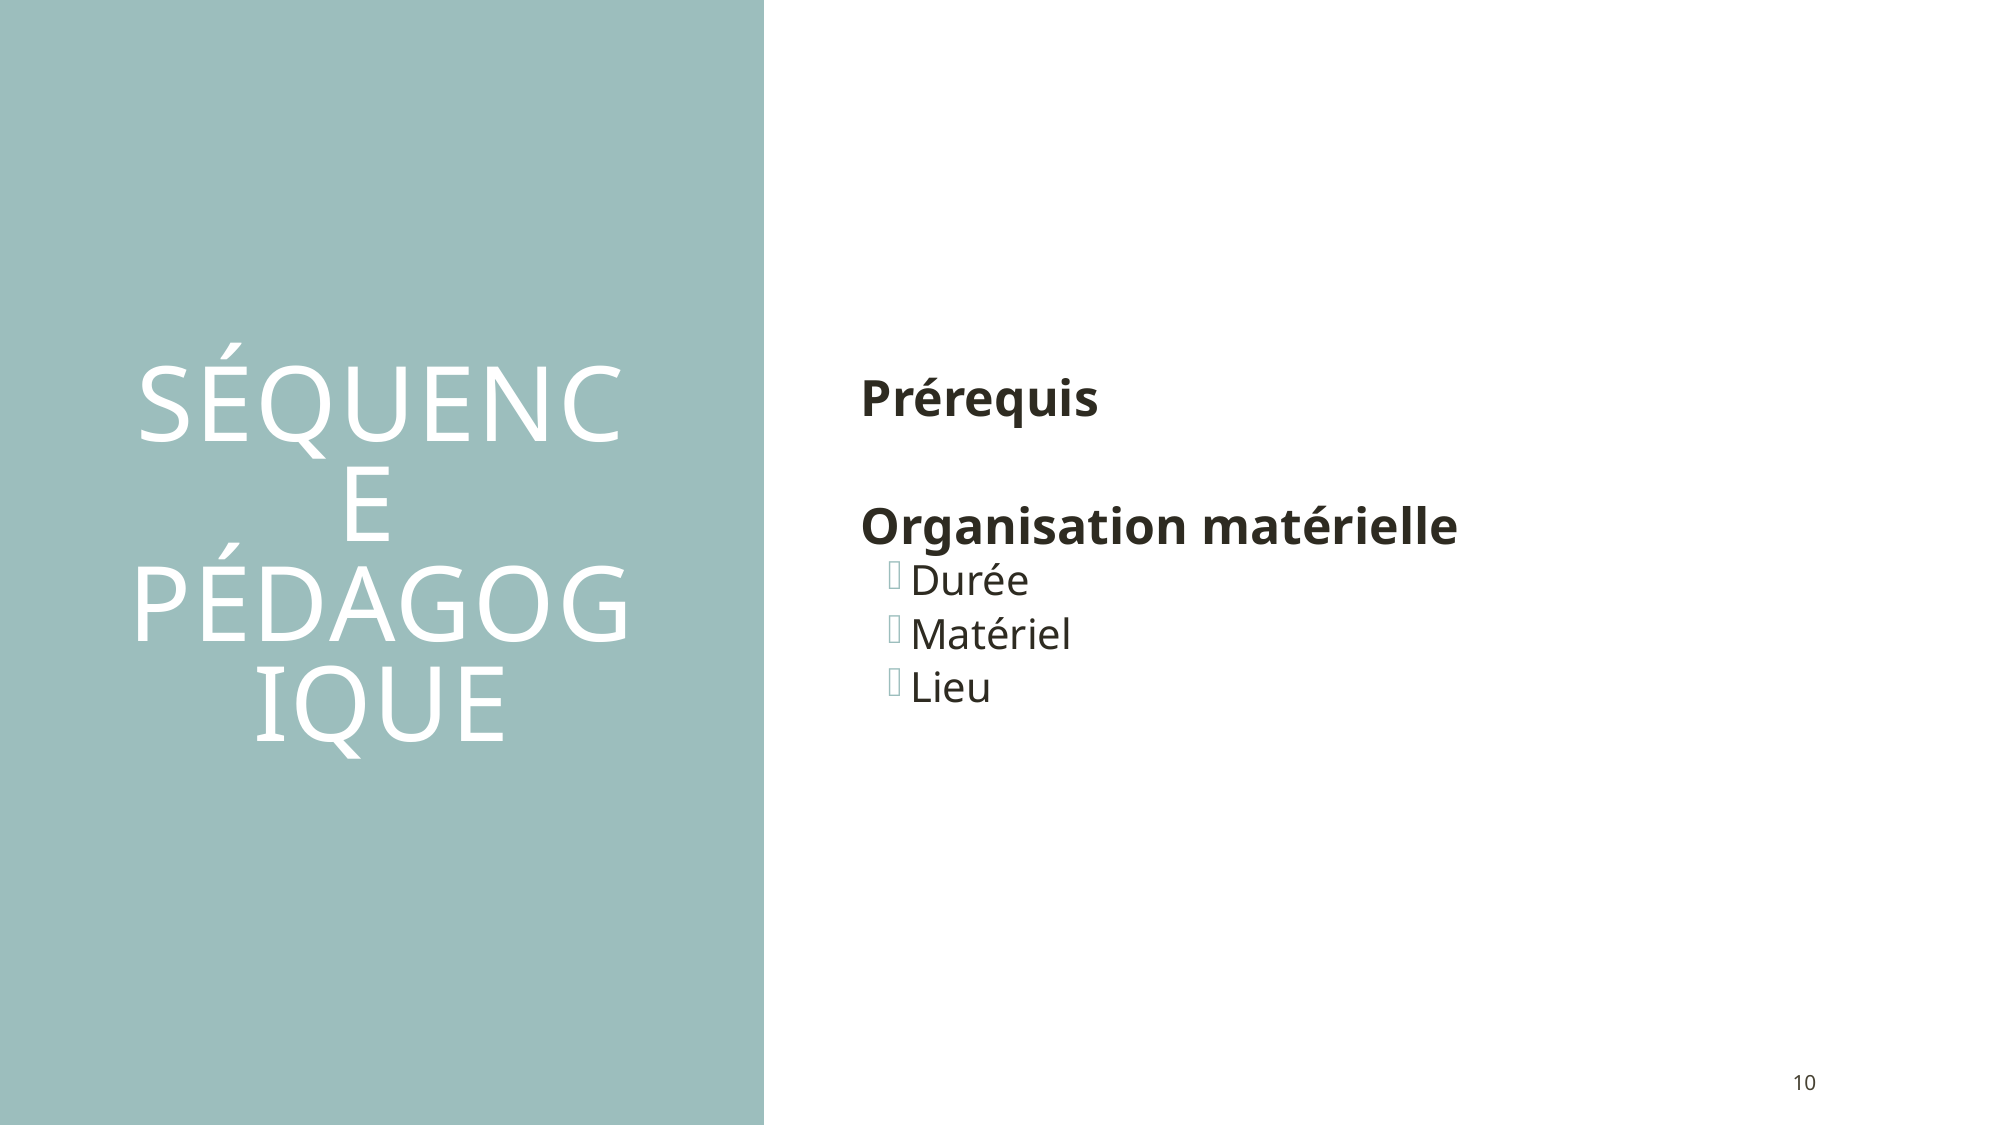

# Séquence pédagogique
Prérequis
Organisation matérielle
Durée
Matériel
Lieu